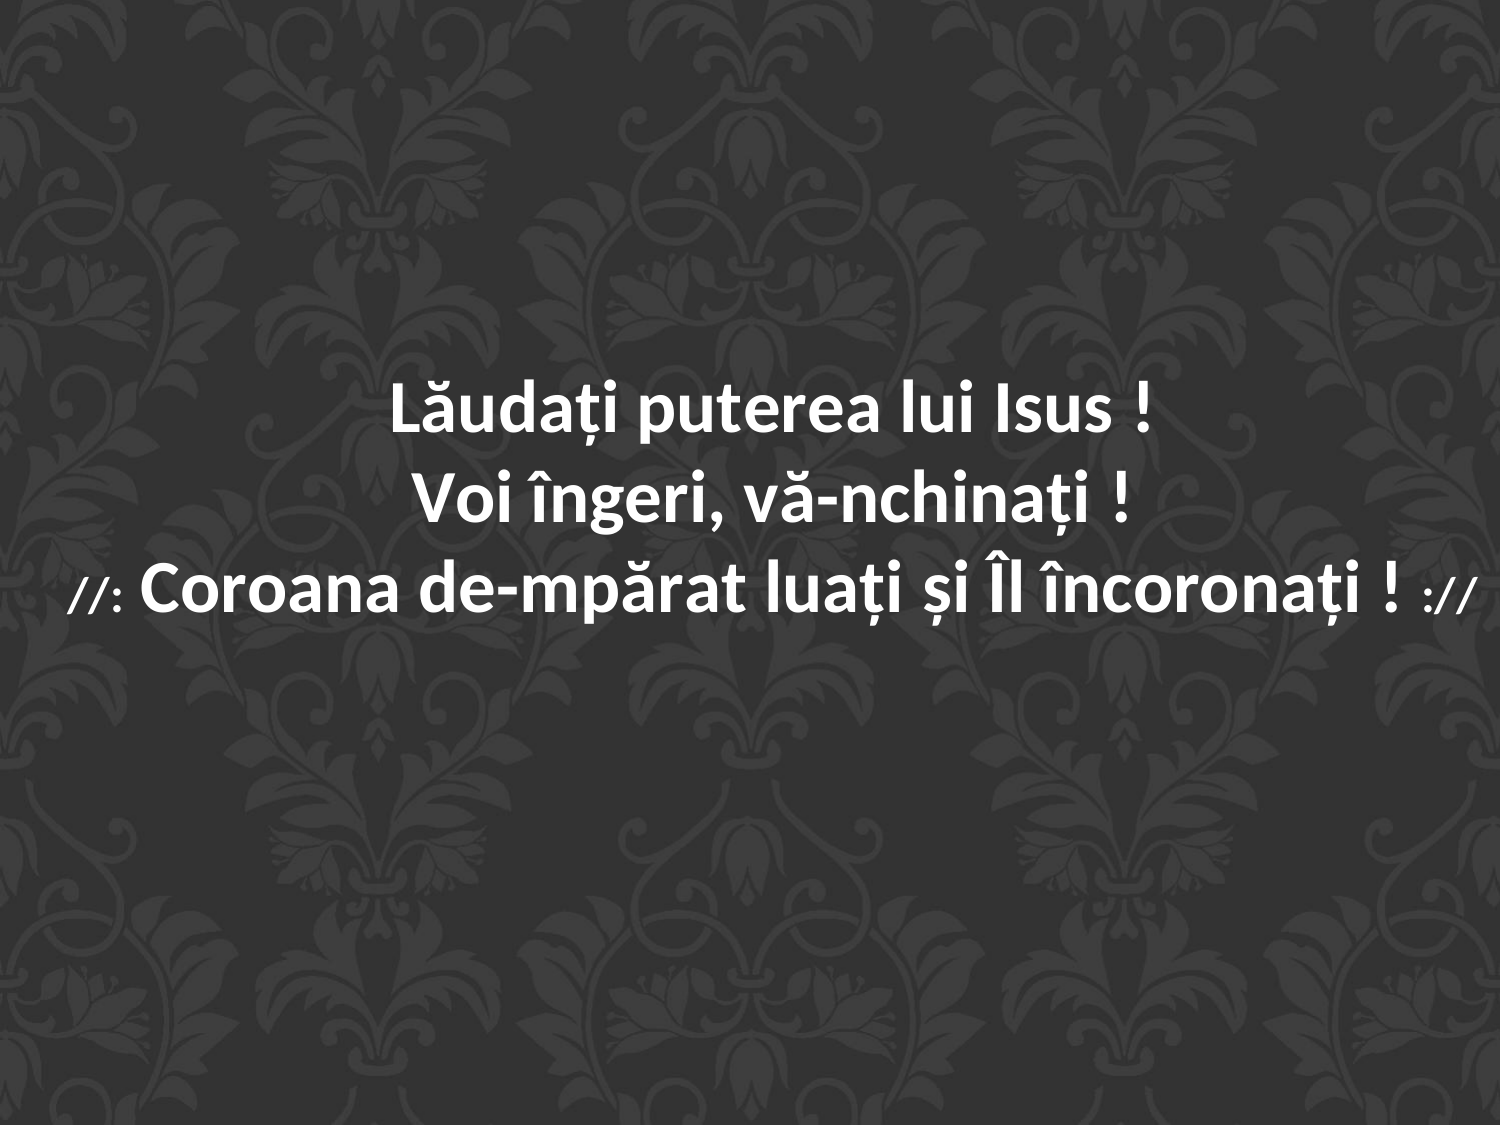

Lăudaţi puterea lui Isus !
Voi îngeri, vă-nchinaţi !
//: Coroana de-mpărat luaţi şi Îl încoronaţi ! ://